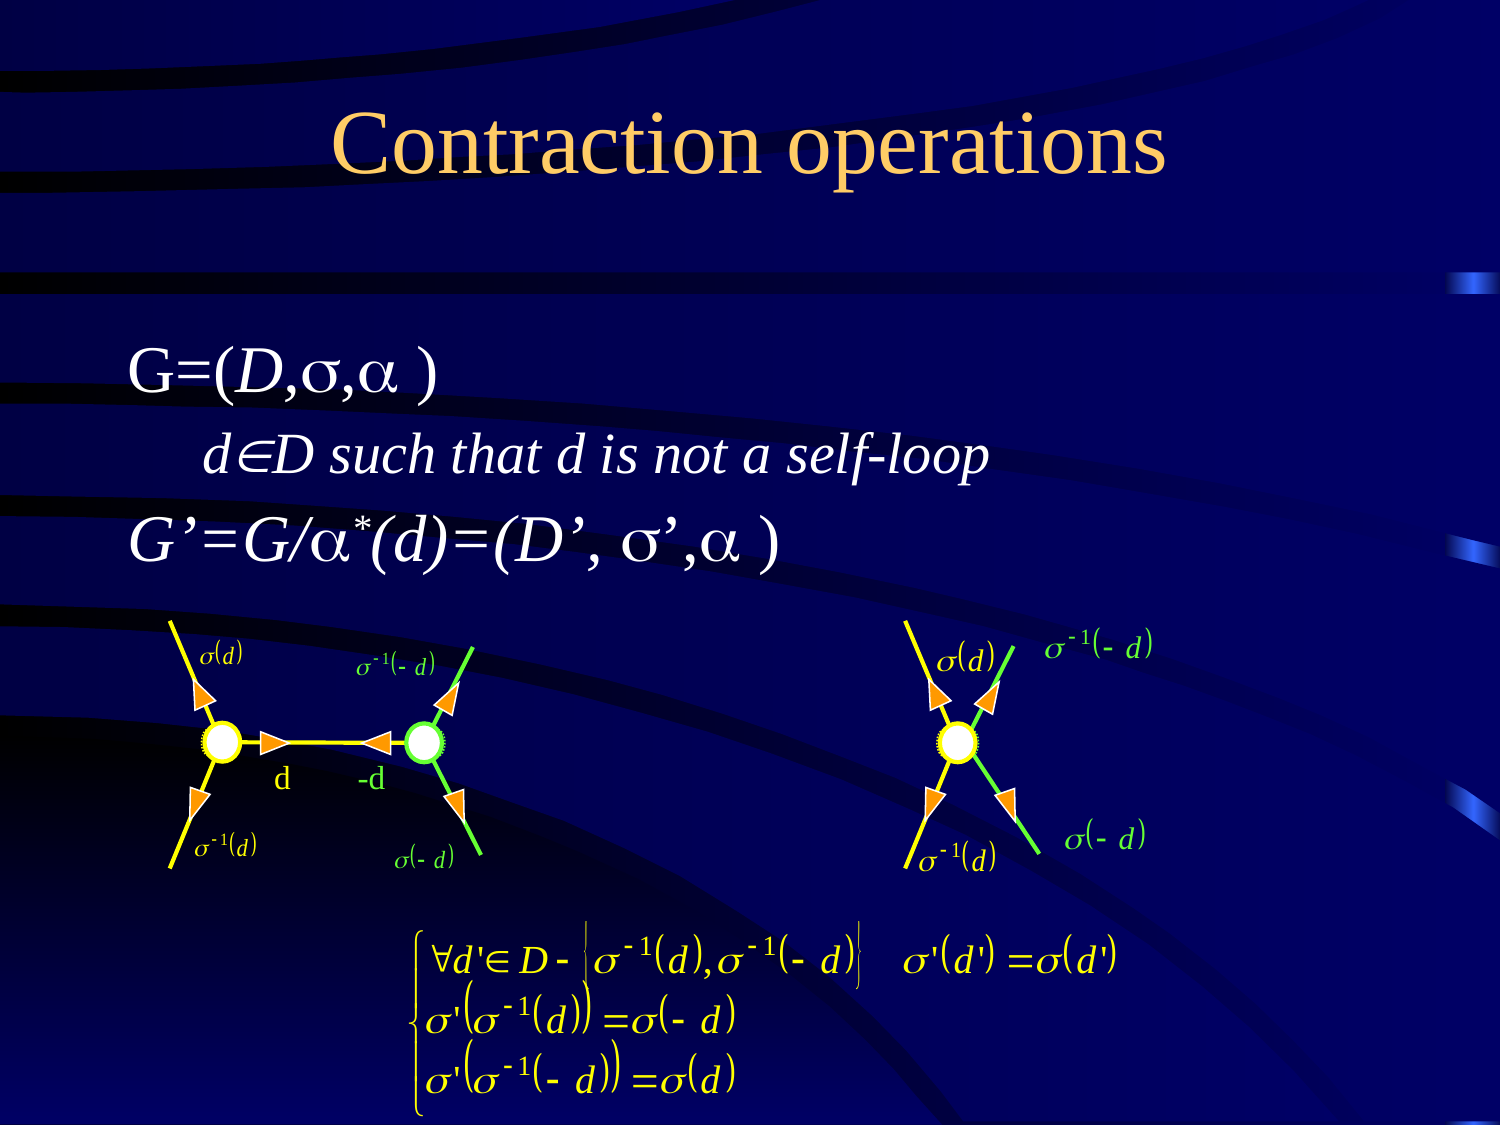

# Contraction operations
G=(D,, )
dD such that d is not a self-loop
G’=G/*(d)=(D’, ’, )
d
-d